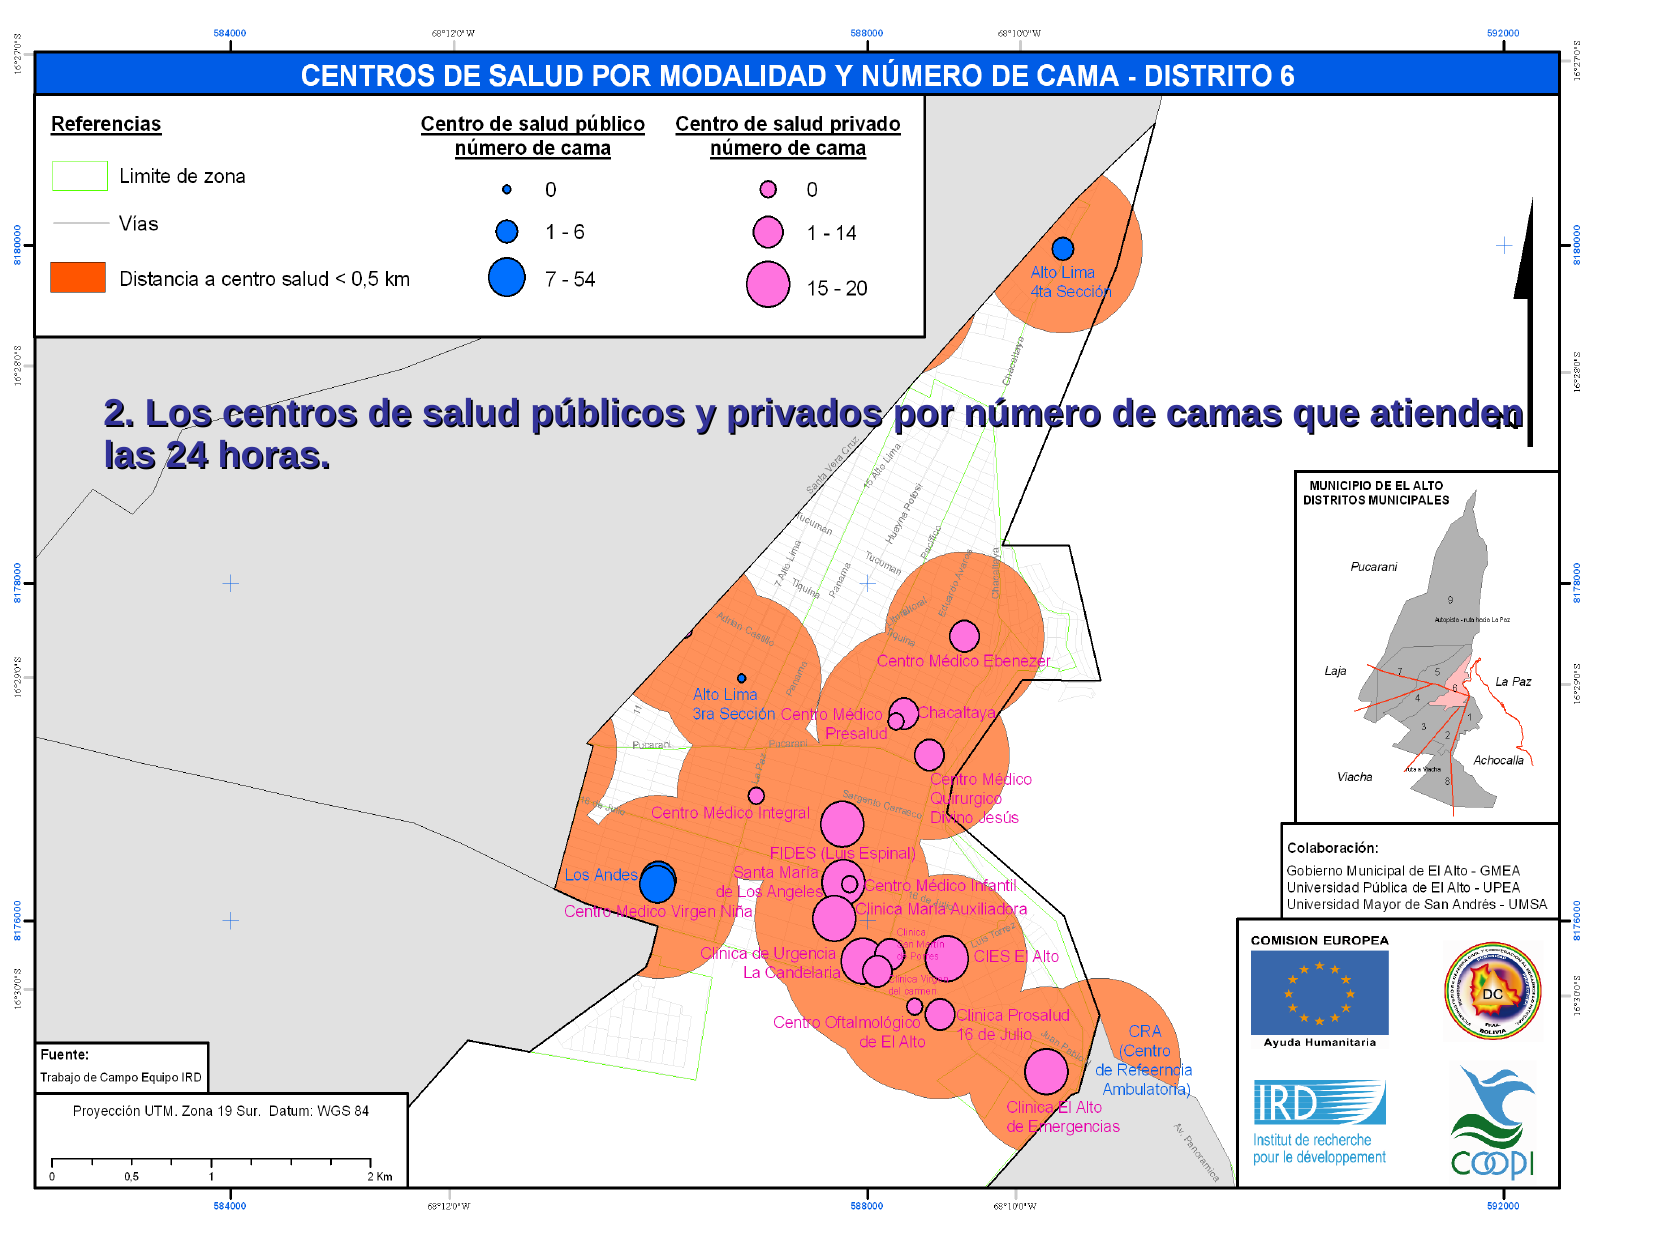

2. Los centros de salud públicos y privados por número de camas que atienden
las 24 horas.